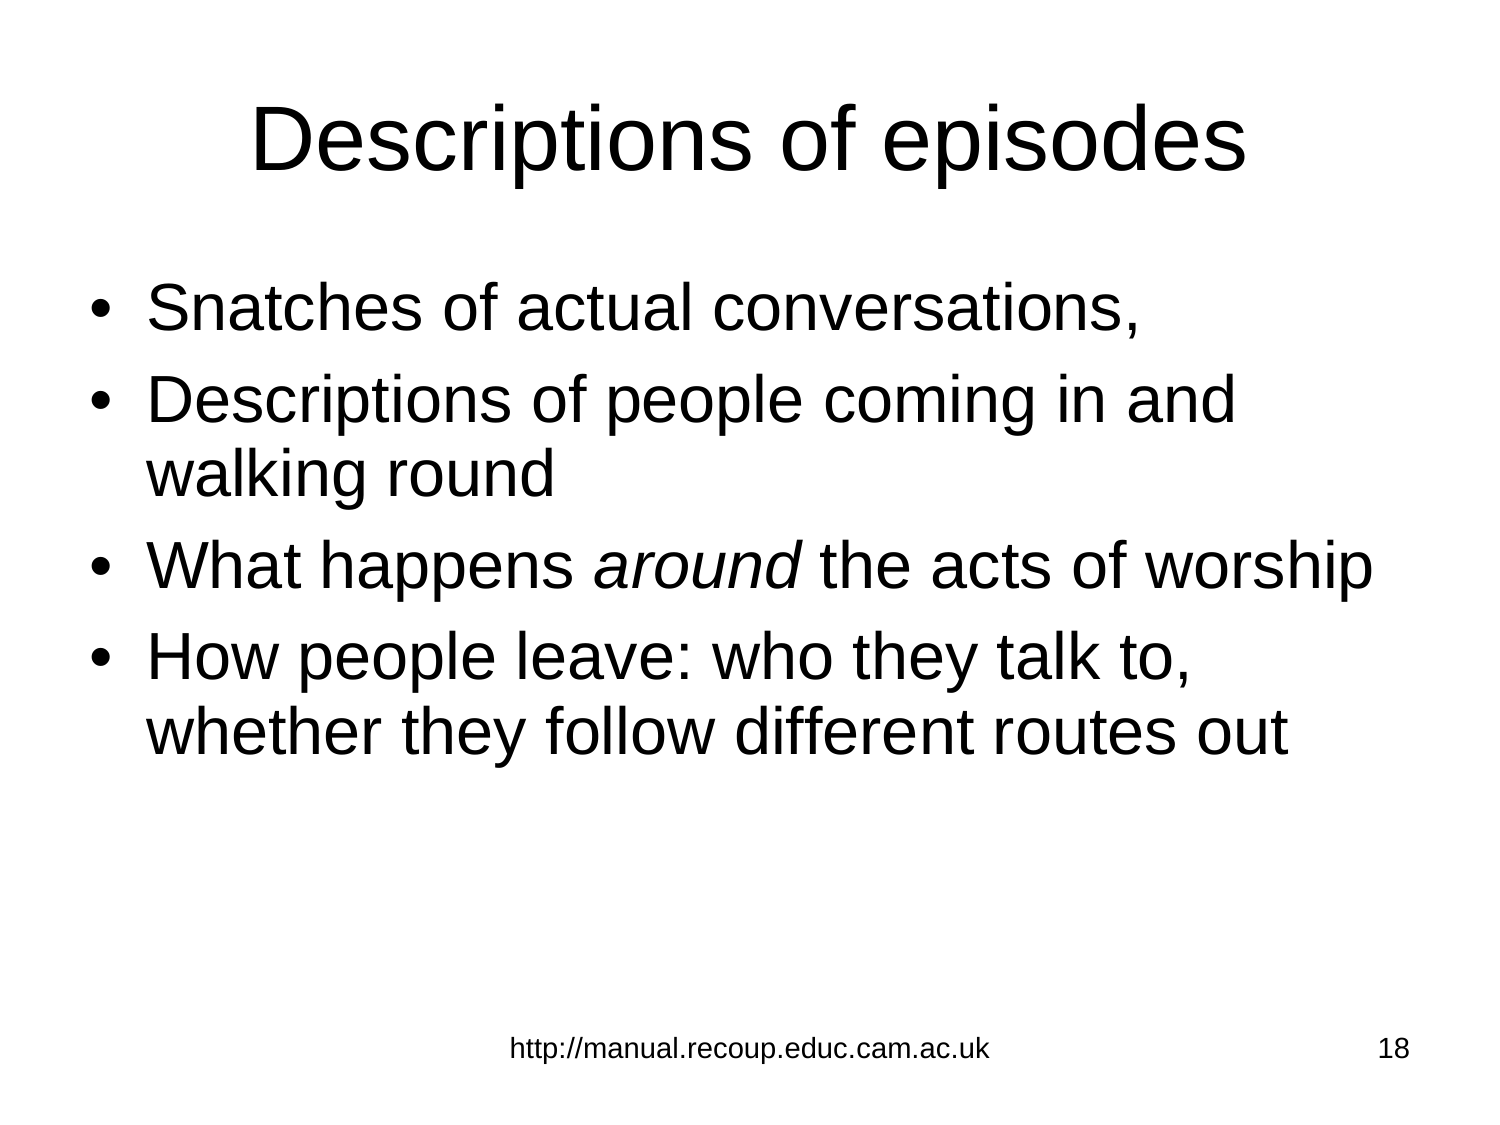

# Descriptions of episodes
Snatches of actual conversations,
Descriptions of people coming in and walking round
What happens around the acts of worship
How people leave: who they talk to, whether they follow different routes out
http://manual.recoup.educ.cam.ac.uk
18